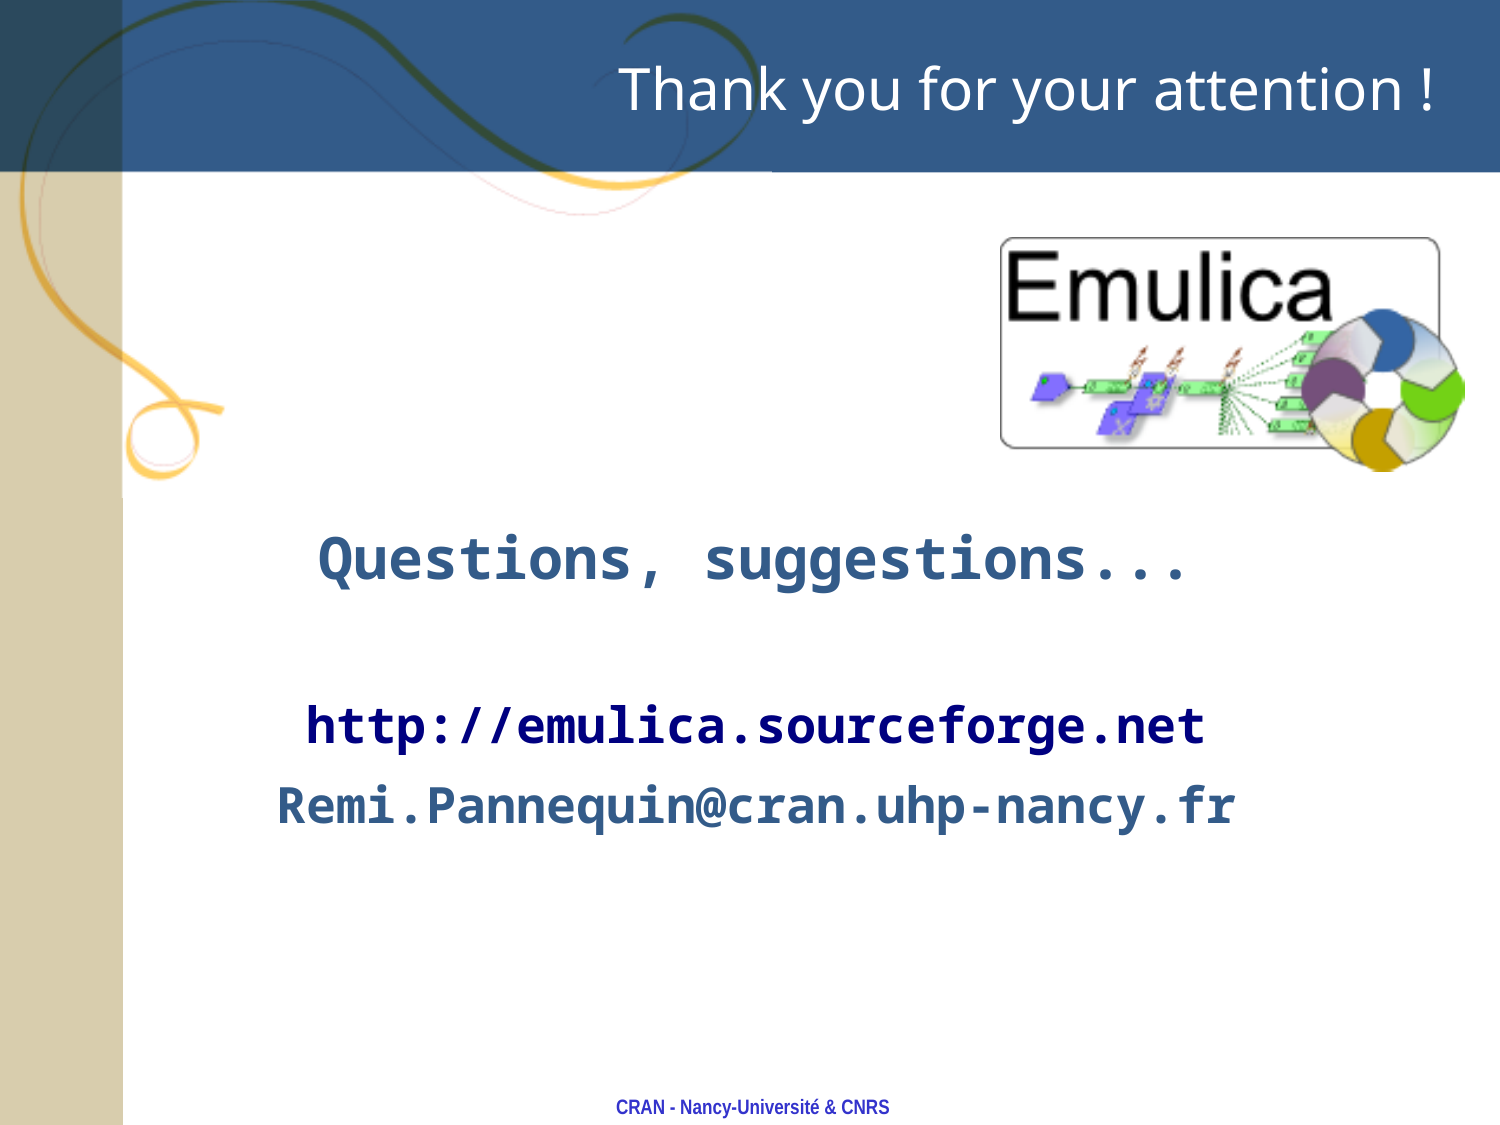

# Thank you for your attention !
Questions, suggestions...
http://emulica.sourceforge.net
Remi.Pannequin@cran.uhp-nancy.fr